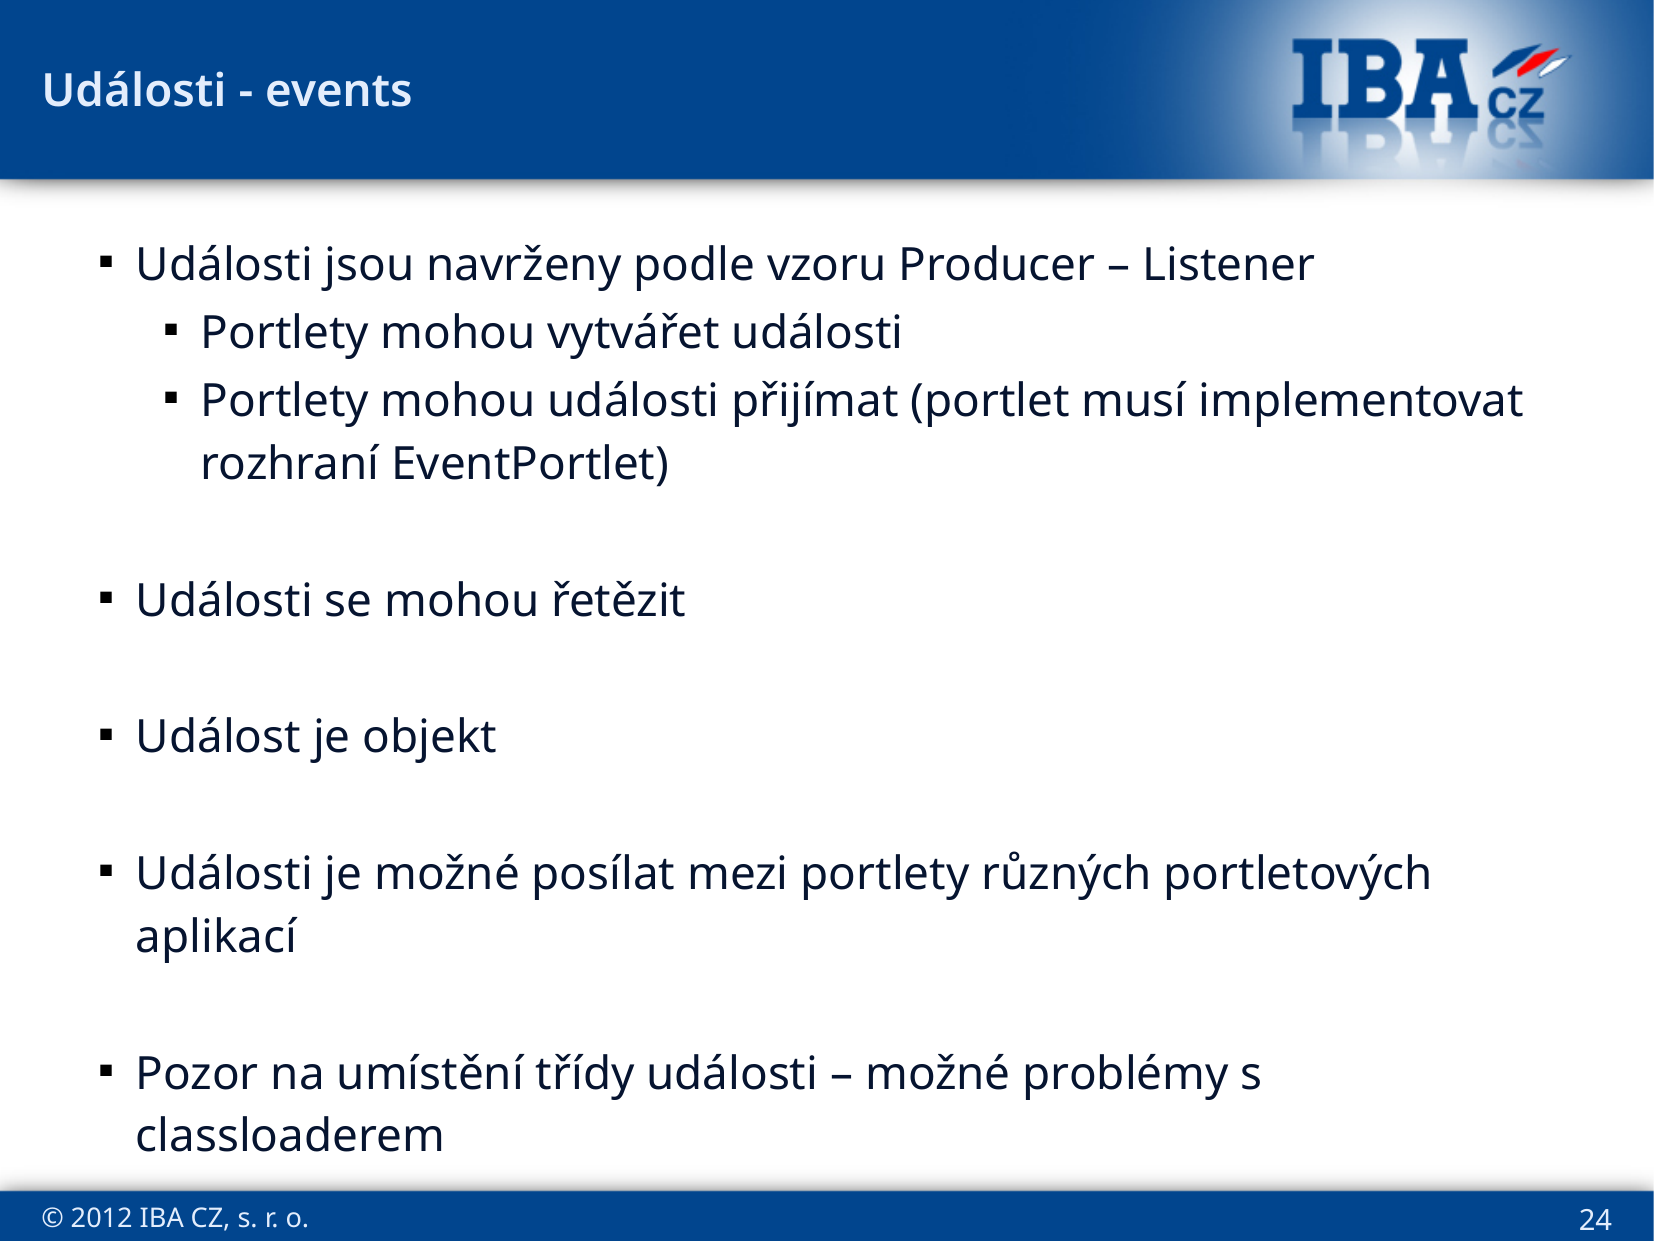

# Události - events
Události jsou navrženy podle vzoru Producer – Listener
Portlety mohou vytvářet události
Portlety mohou události přijímat (portlet musí implementovat rozhraní EventPortlet)
Události se mohou řetězit
Událost je objekt
Události je možné posílat mezi portlety různých portletových aplikací
Pozor na umístění třídy události – možné problémy s classloaderem
24